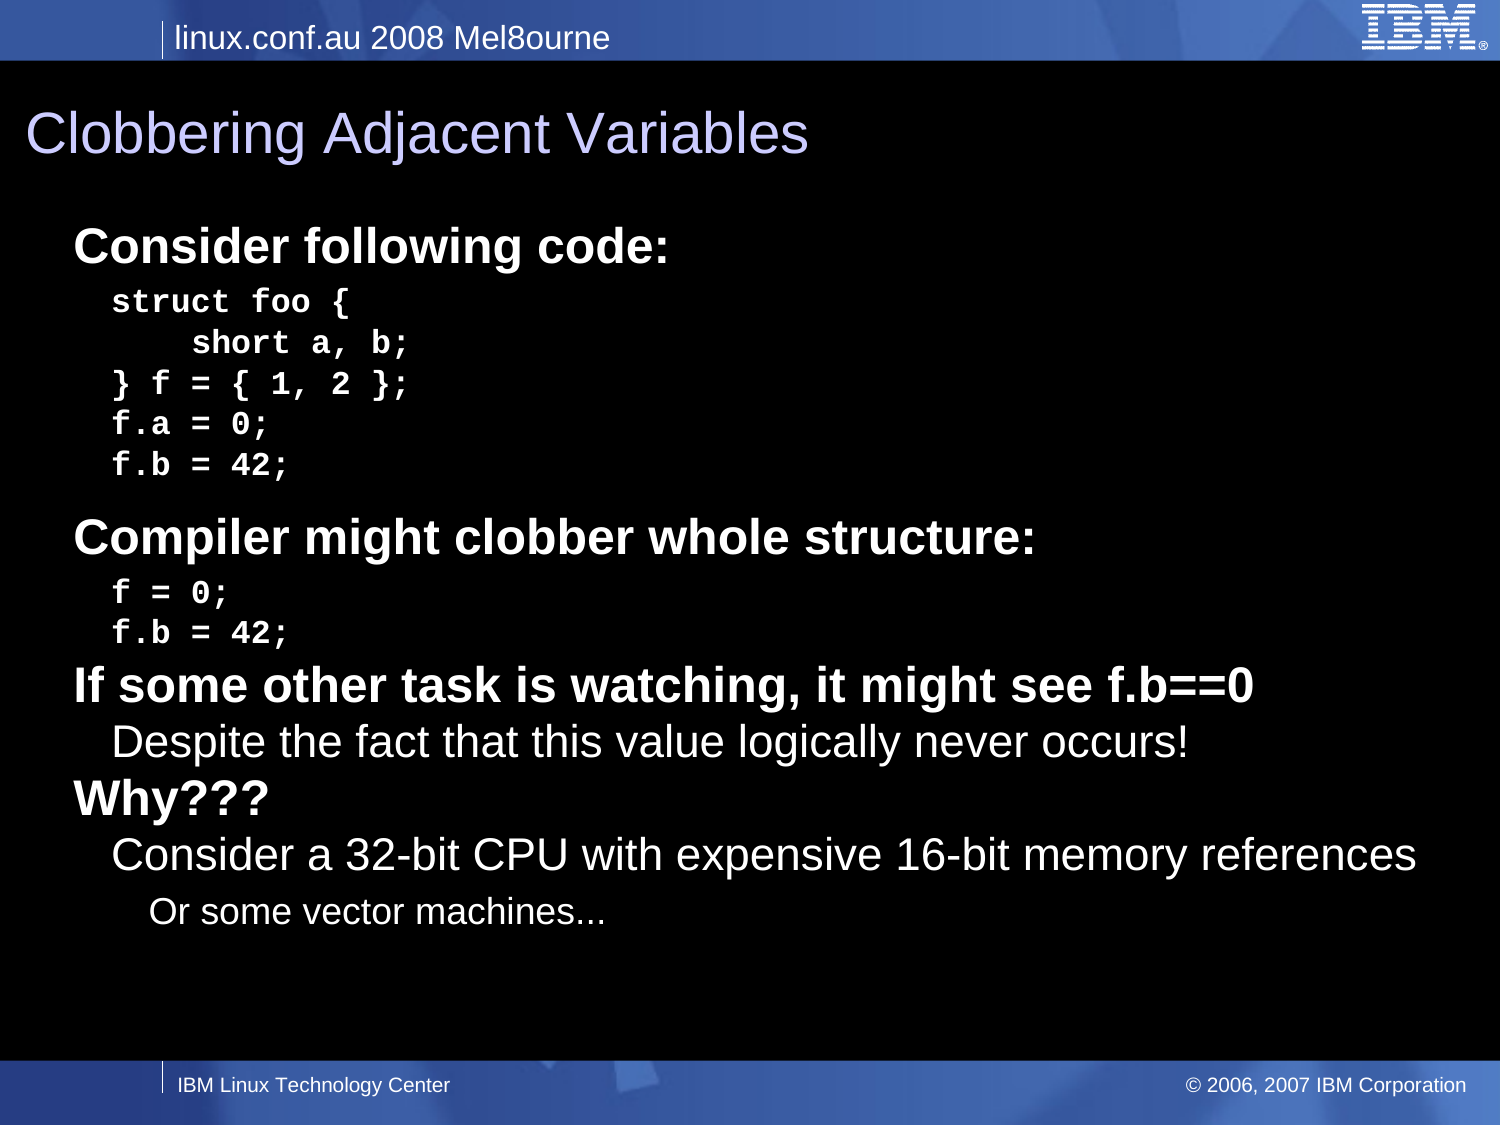

# Clobbering Adjacent Variables
Consider following code:
struct foo {
 short a, b;
} f = { 1, 2 };
f.a = 0;
f.b = 42;
Compiler might clobber whole structure:
f = 0;
f.b = 42;
If some other task is watching, it might see f.b==0
Despite the fact that this value logically never occurs!
Why???
Consider a 32-bit CPU with expensive 16-bit memory references
Or some vector machines...